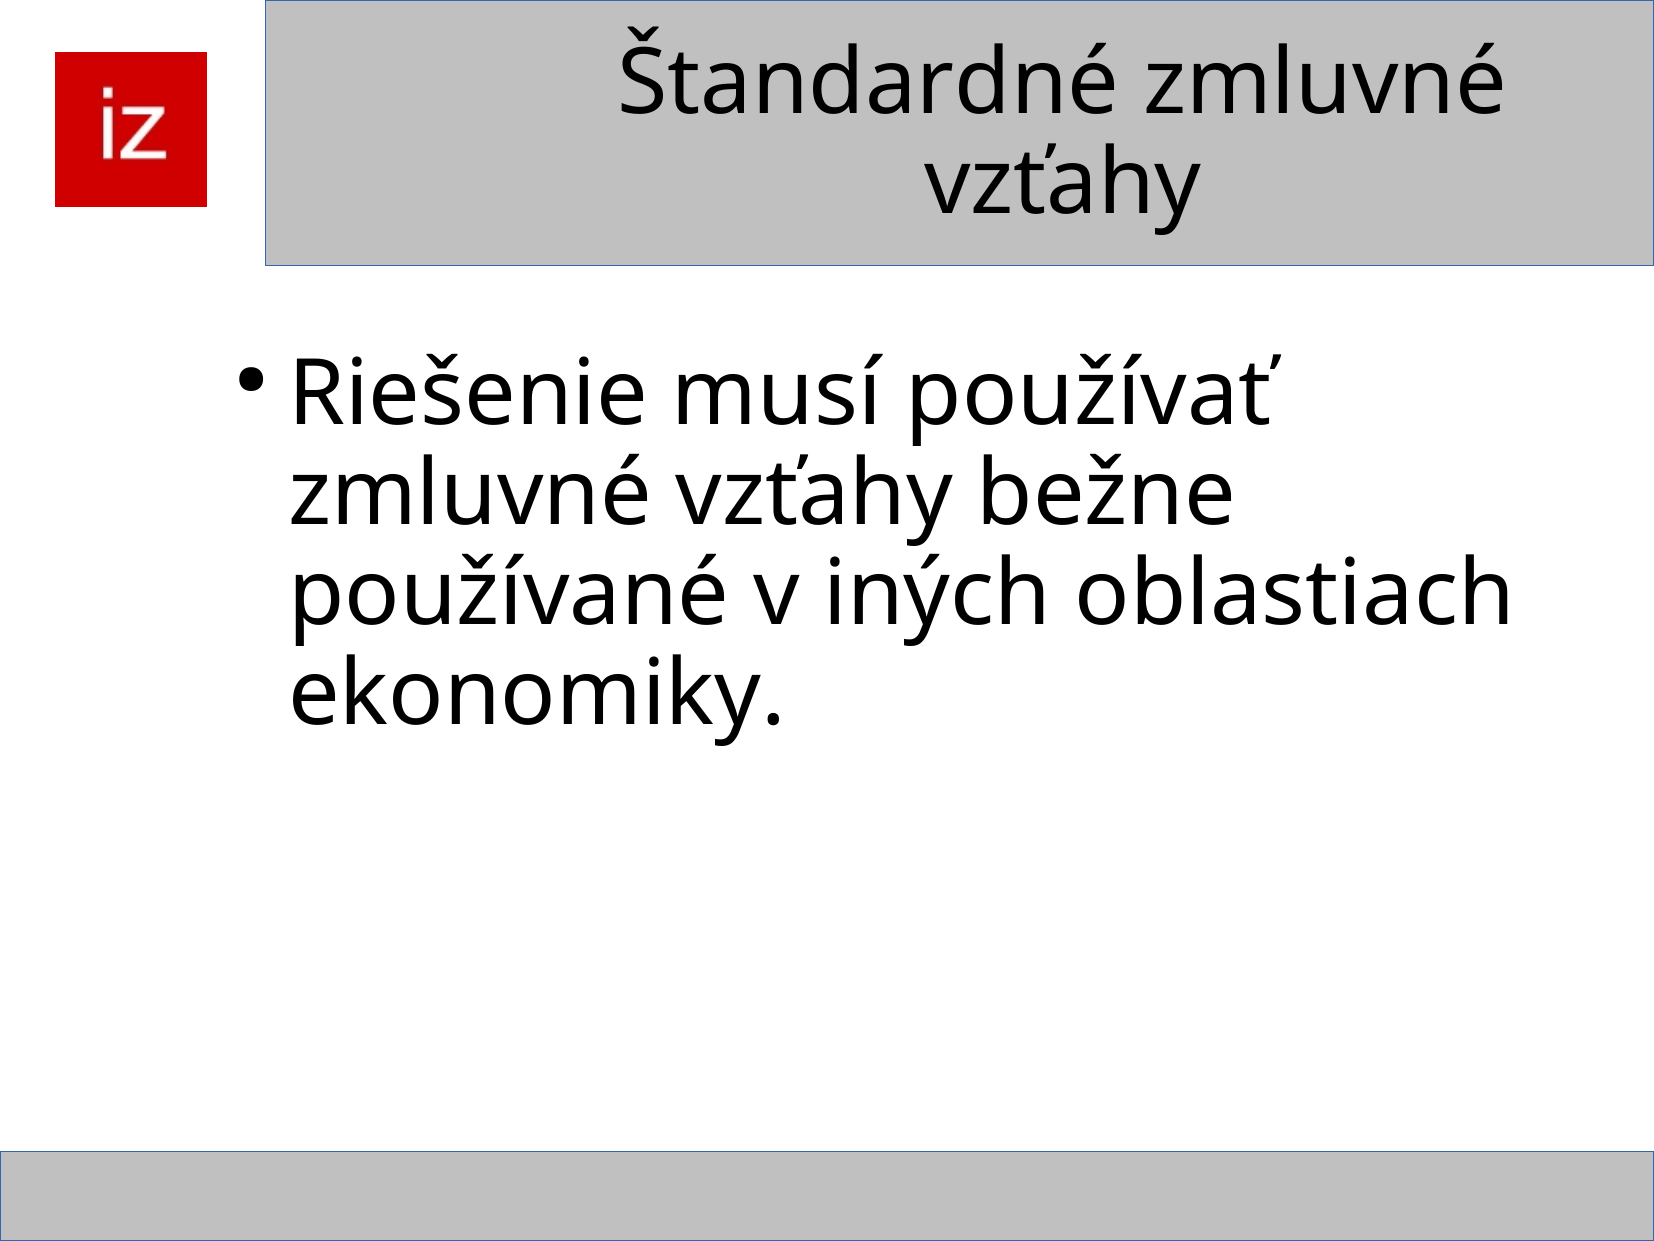

# Štandardné zmluvné vzťahy
Riešenie musí používať zmluvné vzťahy bežne používané v iných oblastiach ekonomiky.